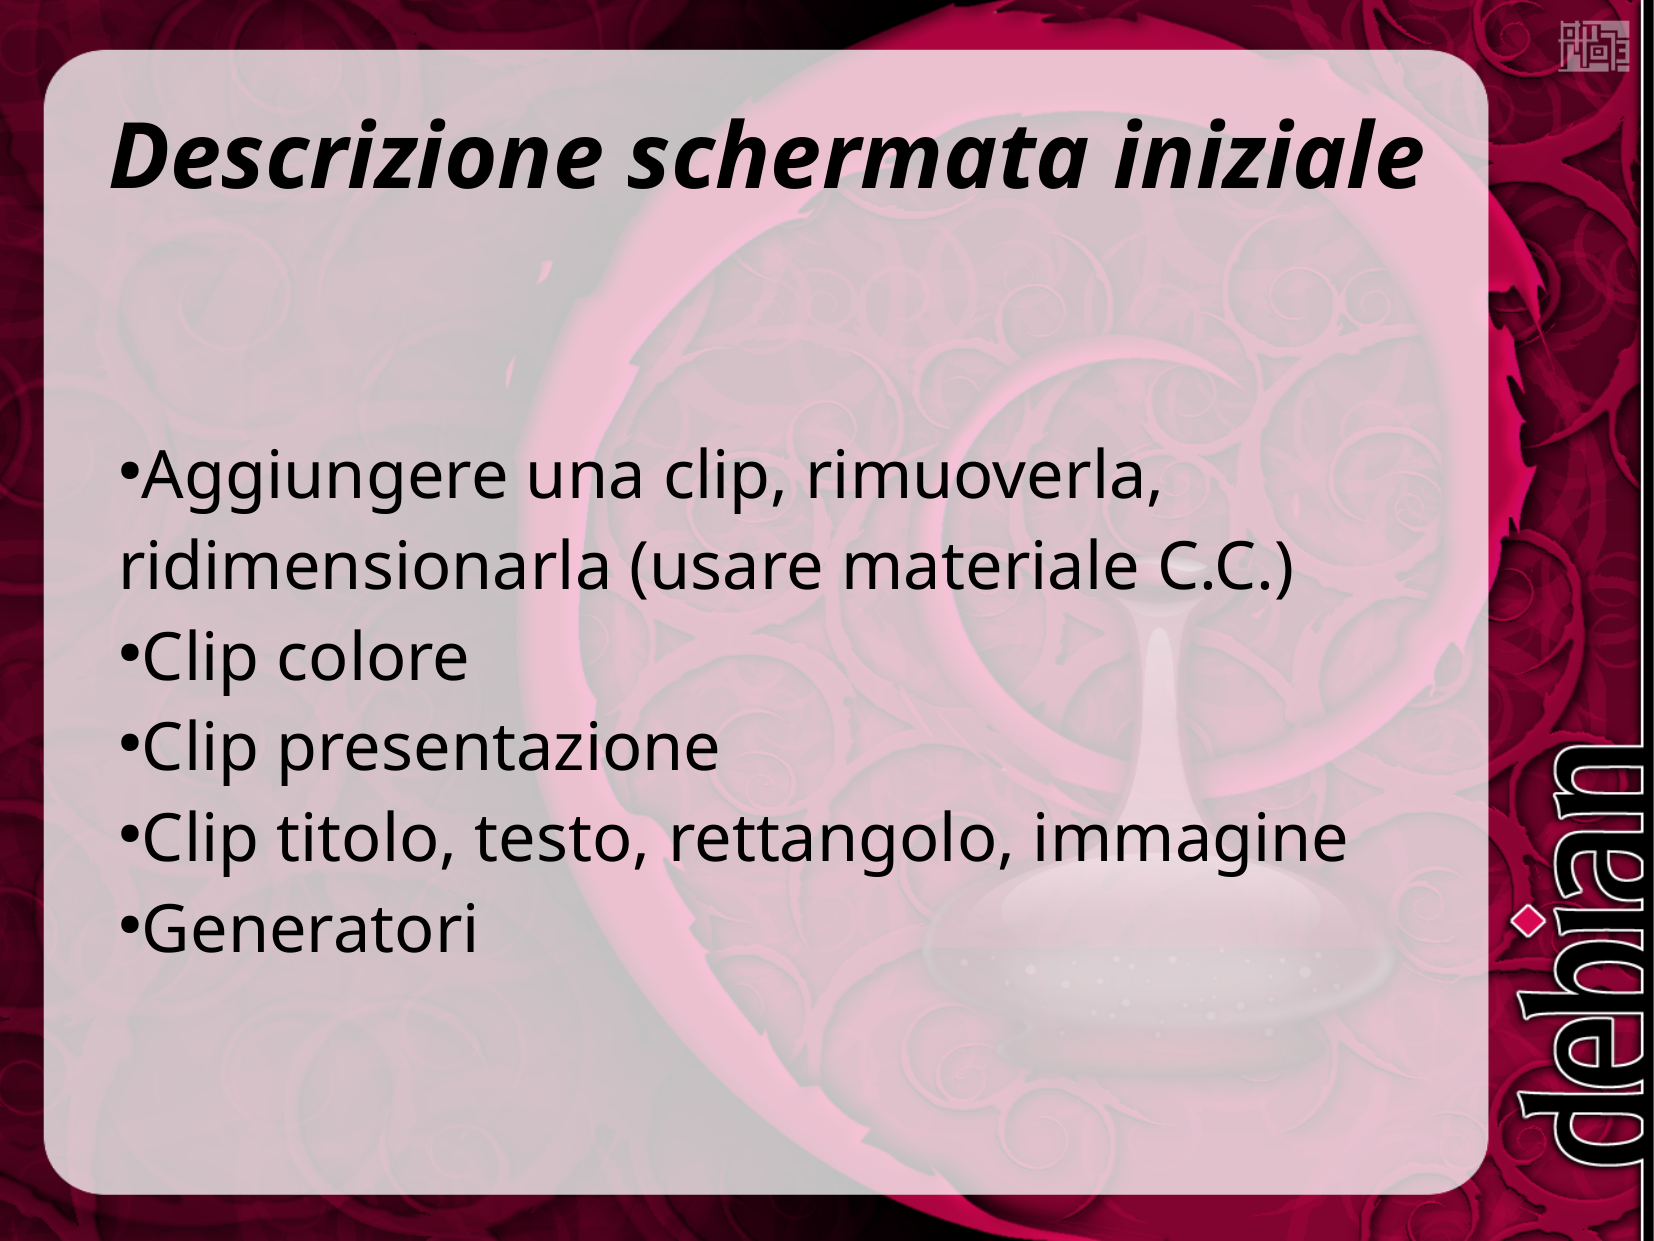

# Descrizione schermata iniziale
Aggiungere una clip, rimuoverla, ridimensionarla (usare materiale C.C.)
Clip colore
Clip presentazione
Clip titolo, testo, rettangolo, immagine
Generatori